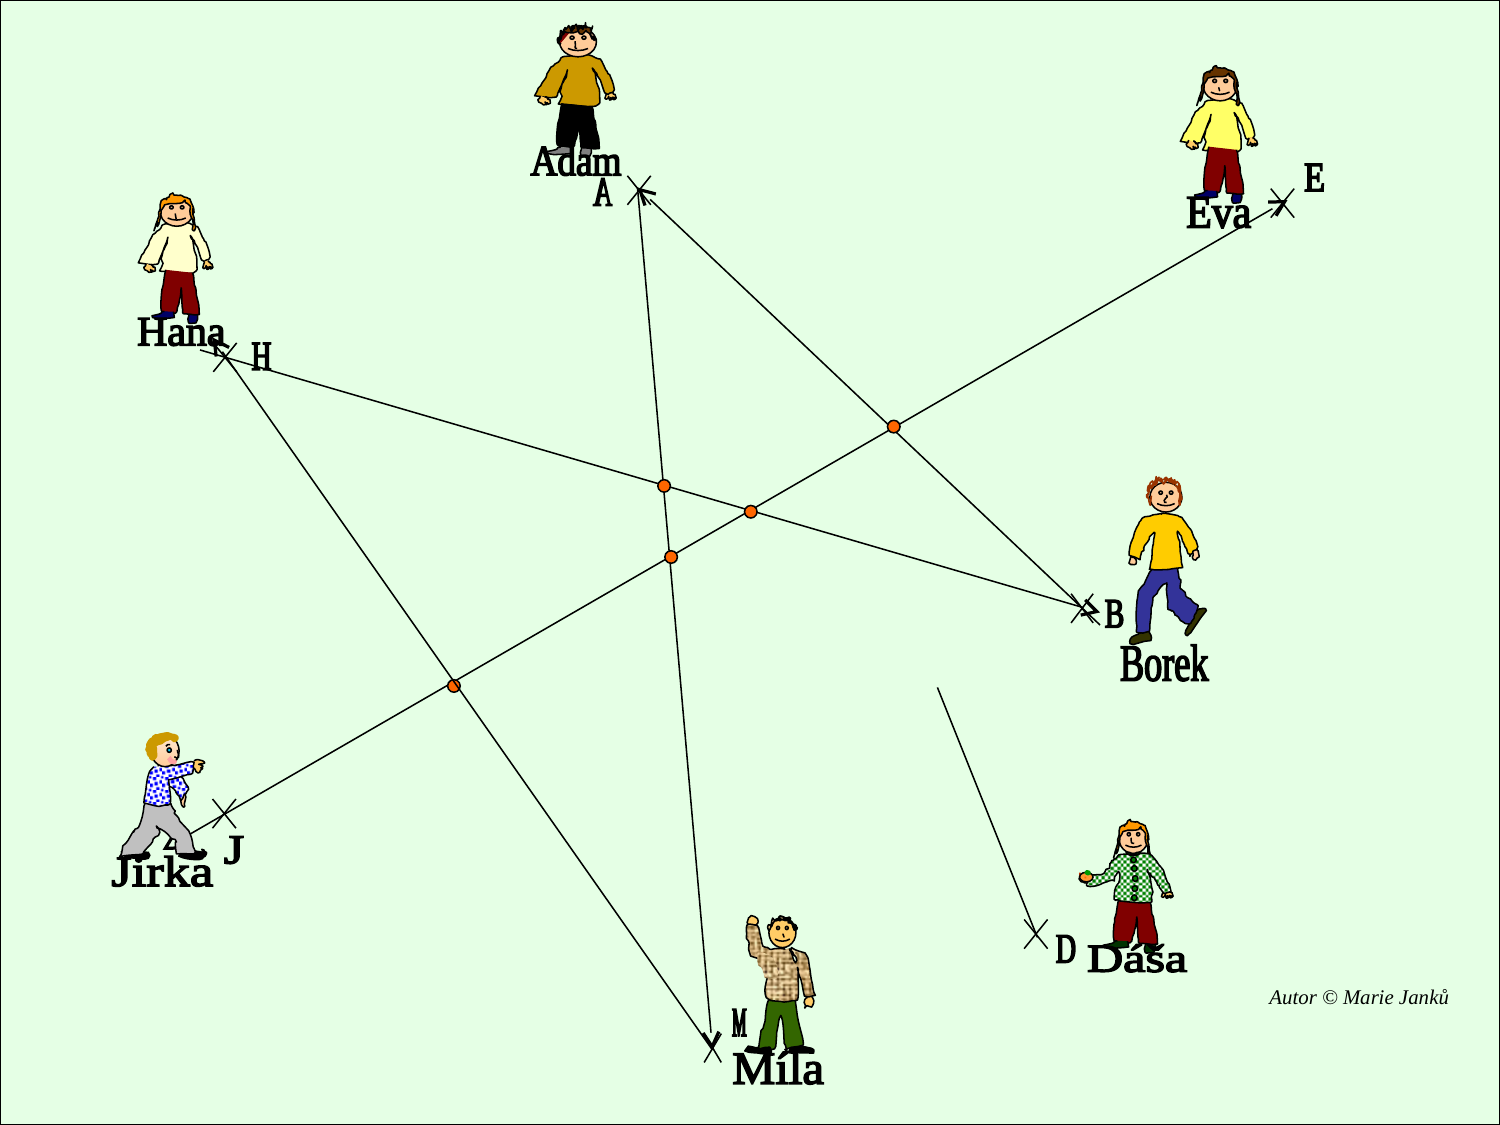

# Škatulata hejbejte se
Adam
A
Eva
E
Hana
H
Borek
B
Jirka
J
Dáša
D
Míla
M
Autor © Marie Janků